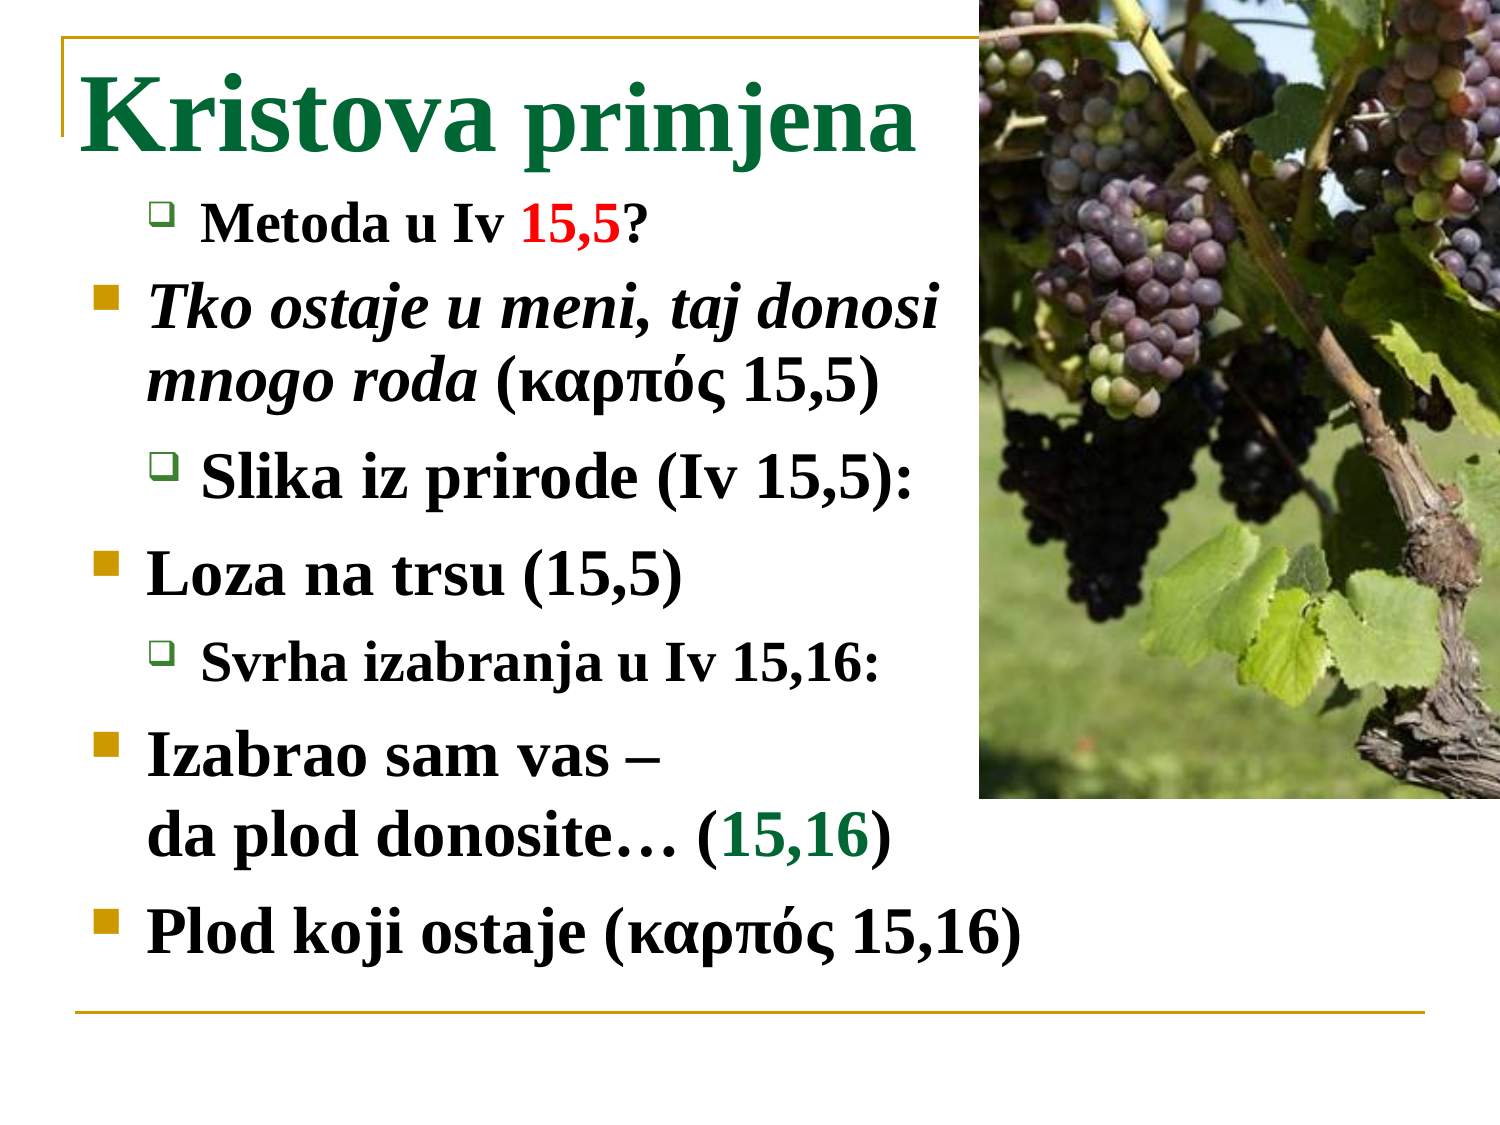

# Kristova primjena
Metoda u Iv 15,5?
Tko ostaje u meni, taj donosi
mnogo roda (καρπός 15,5)
Slika iz prirode (Iv 15,5):
Loza na trsu (15,5)
Svrha izabranja u Iv 15,16:
Izabrao sam vas –
da plod donosite… (15,16)
Plod koji ostaje (καρπός 15,16)